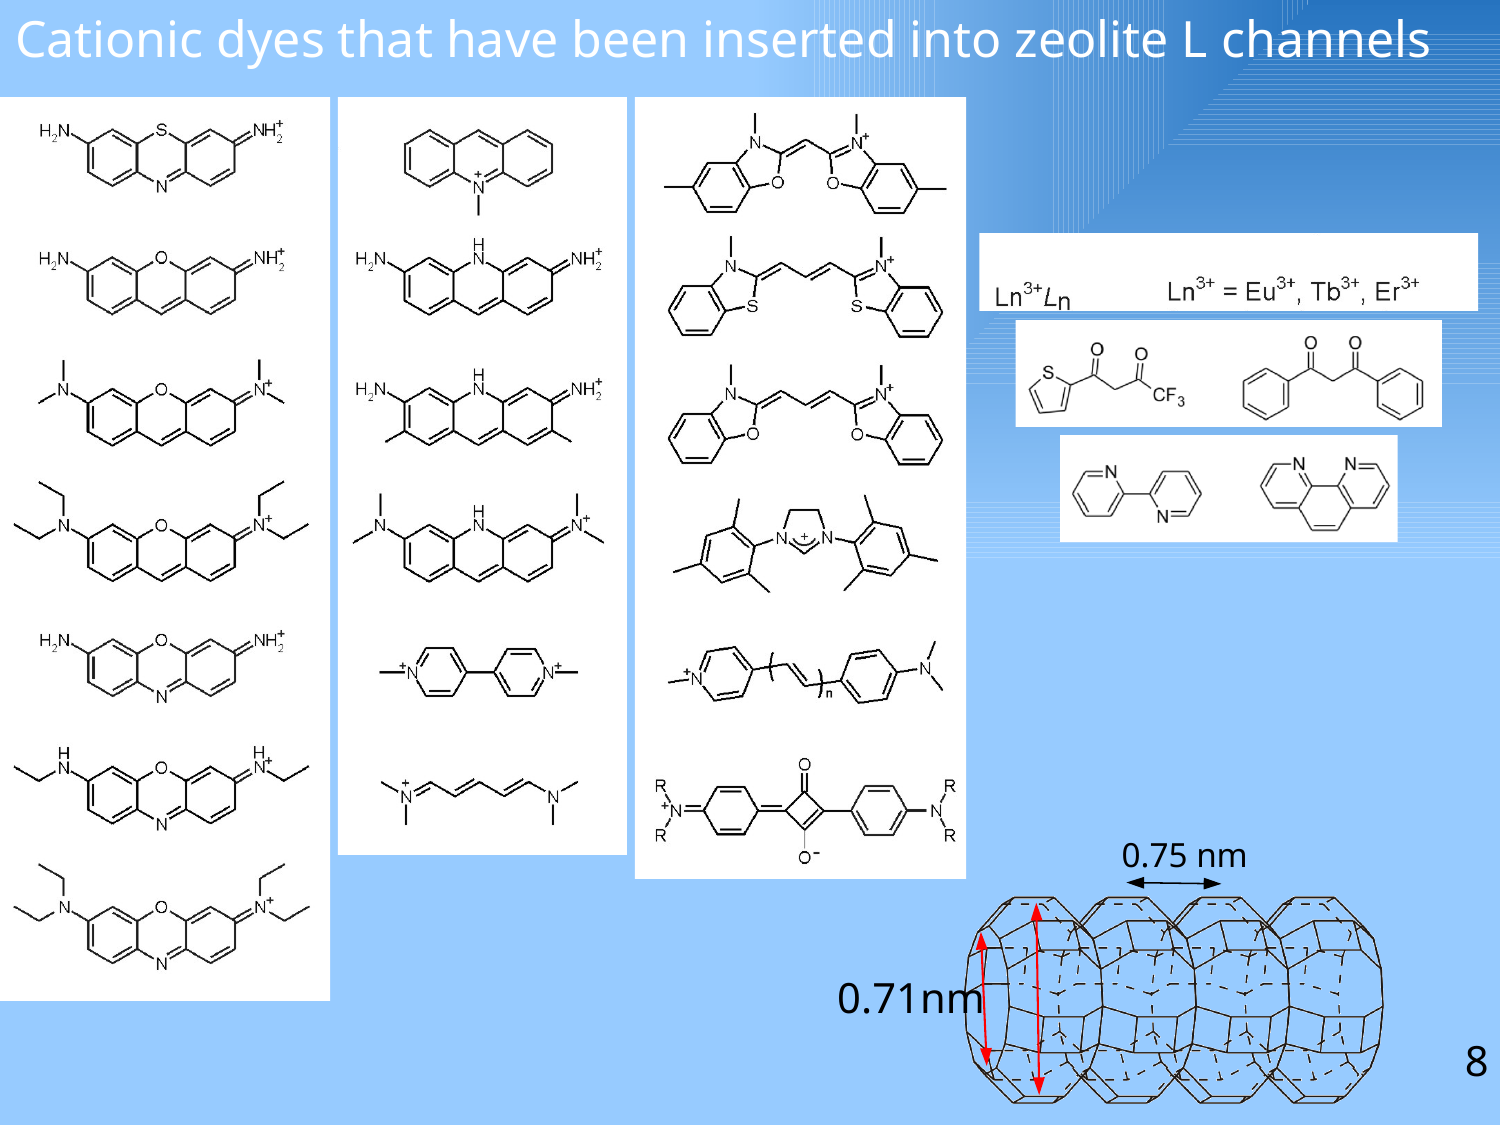

Cationic dyes that have been inserted into zeolite L channels
0.75 nm
0.71nm